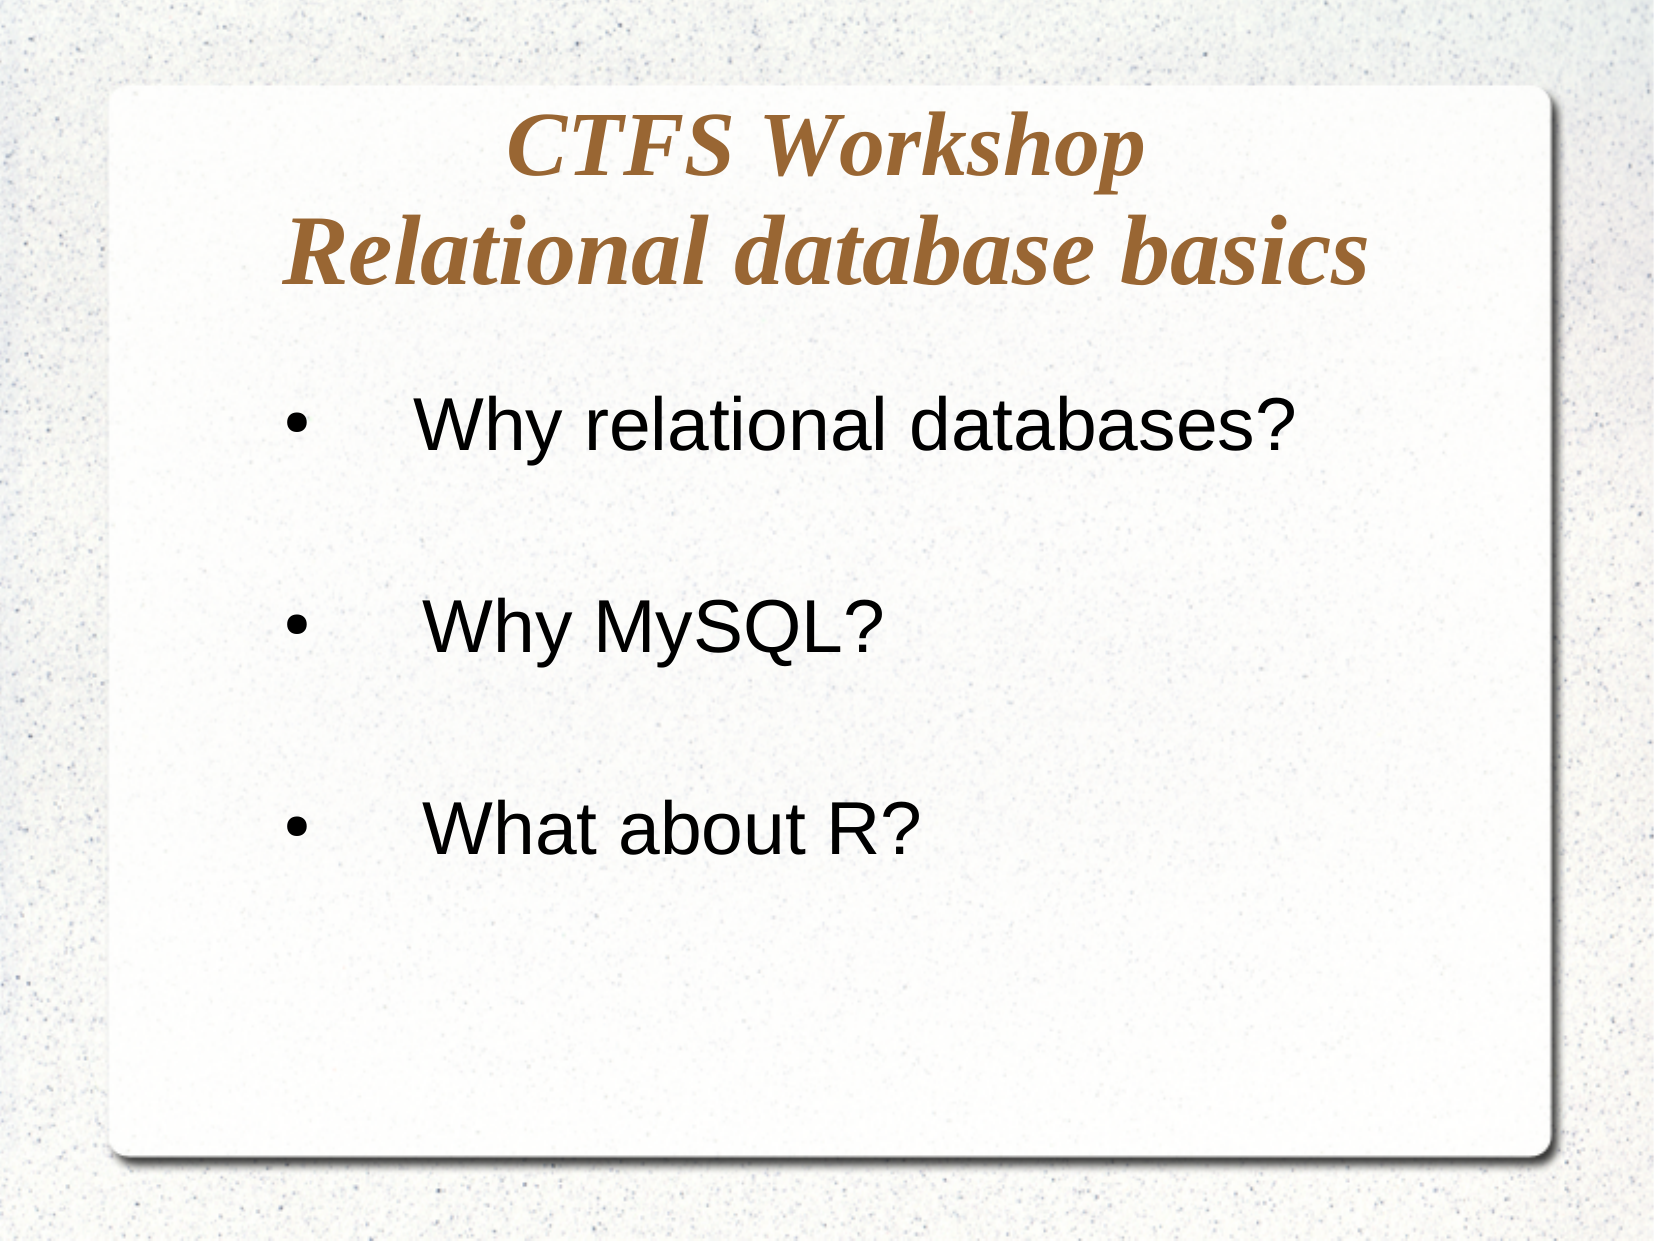

# CTFS Workshop Relational database basics
	 Why relational databases?
 Why MySQL?
 What about R?